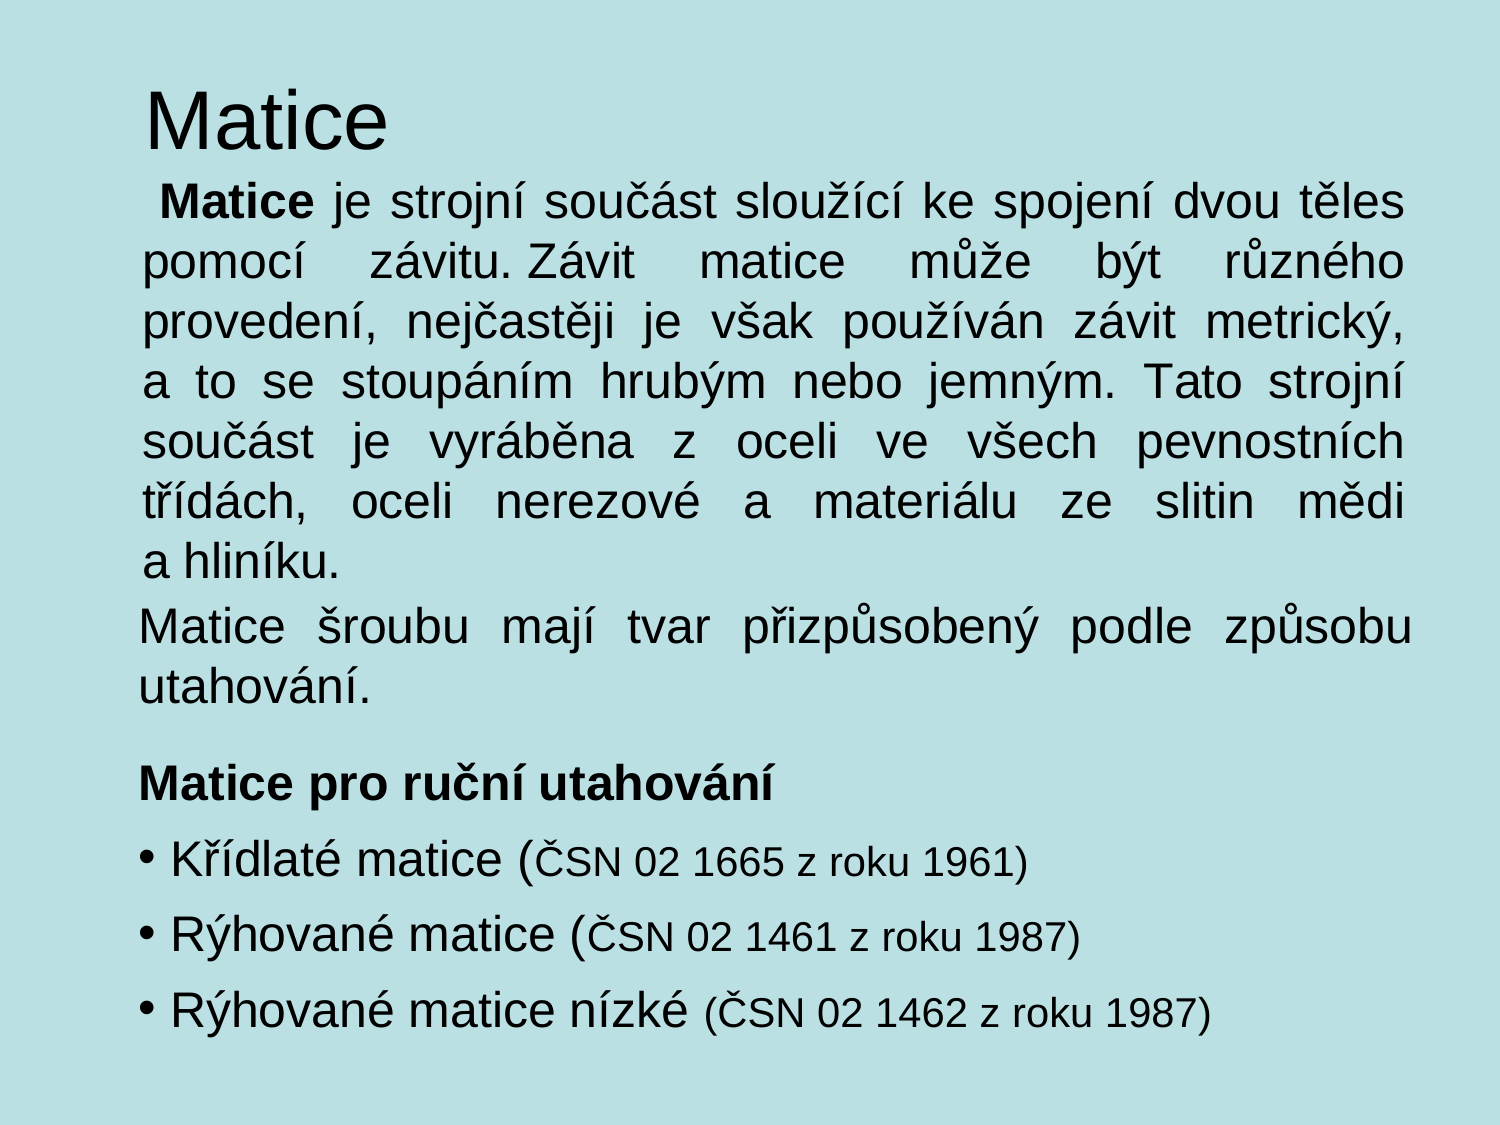

# Matice
 Matice je strojní součást sloužící ke spojení dvou těles pomocí závitu. Závit matice může být různého provedení, nejčastěji je však používán závit metrický,
a to se stoupáním hrubým nebo jemným. Tato strojní součást je vyráběna z oceli ve všech pevnostních třídách, oceli nerezové a materiálu ze slitin mědi
a hliníku.
Matice šroubu mají tvar přizpůsobený podle způsobu utahování.
Matice pro ruční utahování
 Křídlaté matice (ČSN 02 1665 z roku 1961)
 Rýhované matice (ČSN 02 1461 z roku 1987)
 Rýhované matice nízké (ČSN 02 1462 z roku 1987)